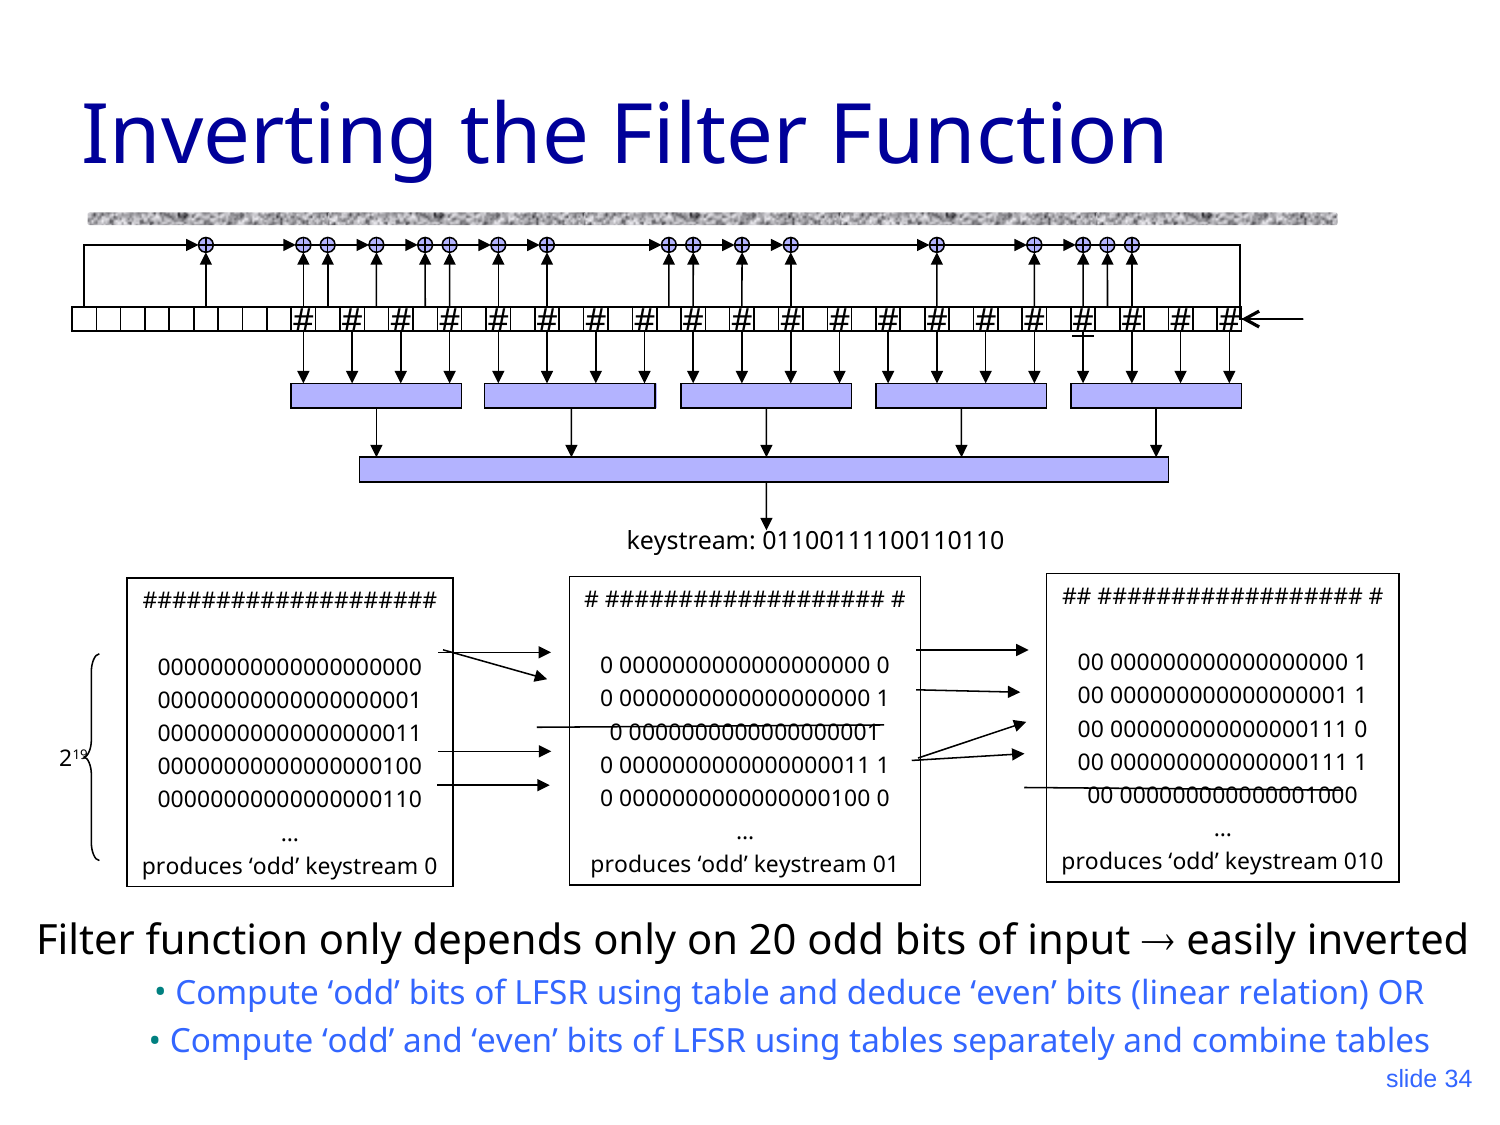

# Inverting the Filter Function
#
#
#
#
#
#
#
#
#
#
#
#
#
#
#
#
#
#
#
#
keystream: 01100111100110110
## ################## #
00 000000000000000000 1
00 000000000000000001 1
00 000000000000000111 0
00 000000000000000111 1
00 000000000000001000
…
produces ‘odd’ keystream 010
# ################### #
0 0000000000000000000 0
0 0000000000000000000 1
0 0000000000000000001
0 0000000000000000011 1
0 0000000000000000100 0
…
produces ‘odd’ keystream 01
####################
00000000000000000000
00000000000000000001
00000000000000000011
00000000000000000100
00000000000000000110
…
produces ‘odd’ keystream 0
219
Filter function only depends only on 20 odd bits of input  easily inverted
 Compute ‘odd’ bits of LFSR using table and deduce ‘even’ bits (linear relation) OR
 Compute ‘odd’ and ‘even’ bits of LFSR using tables separately and combine tables
slide